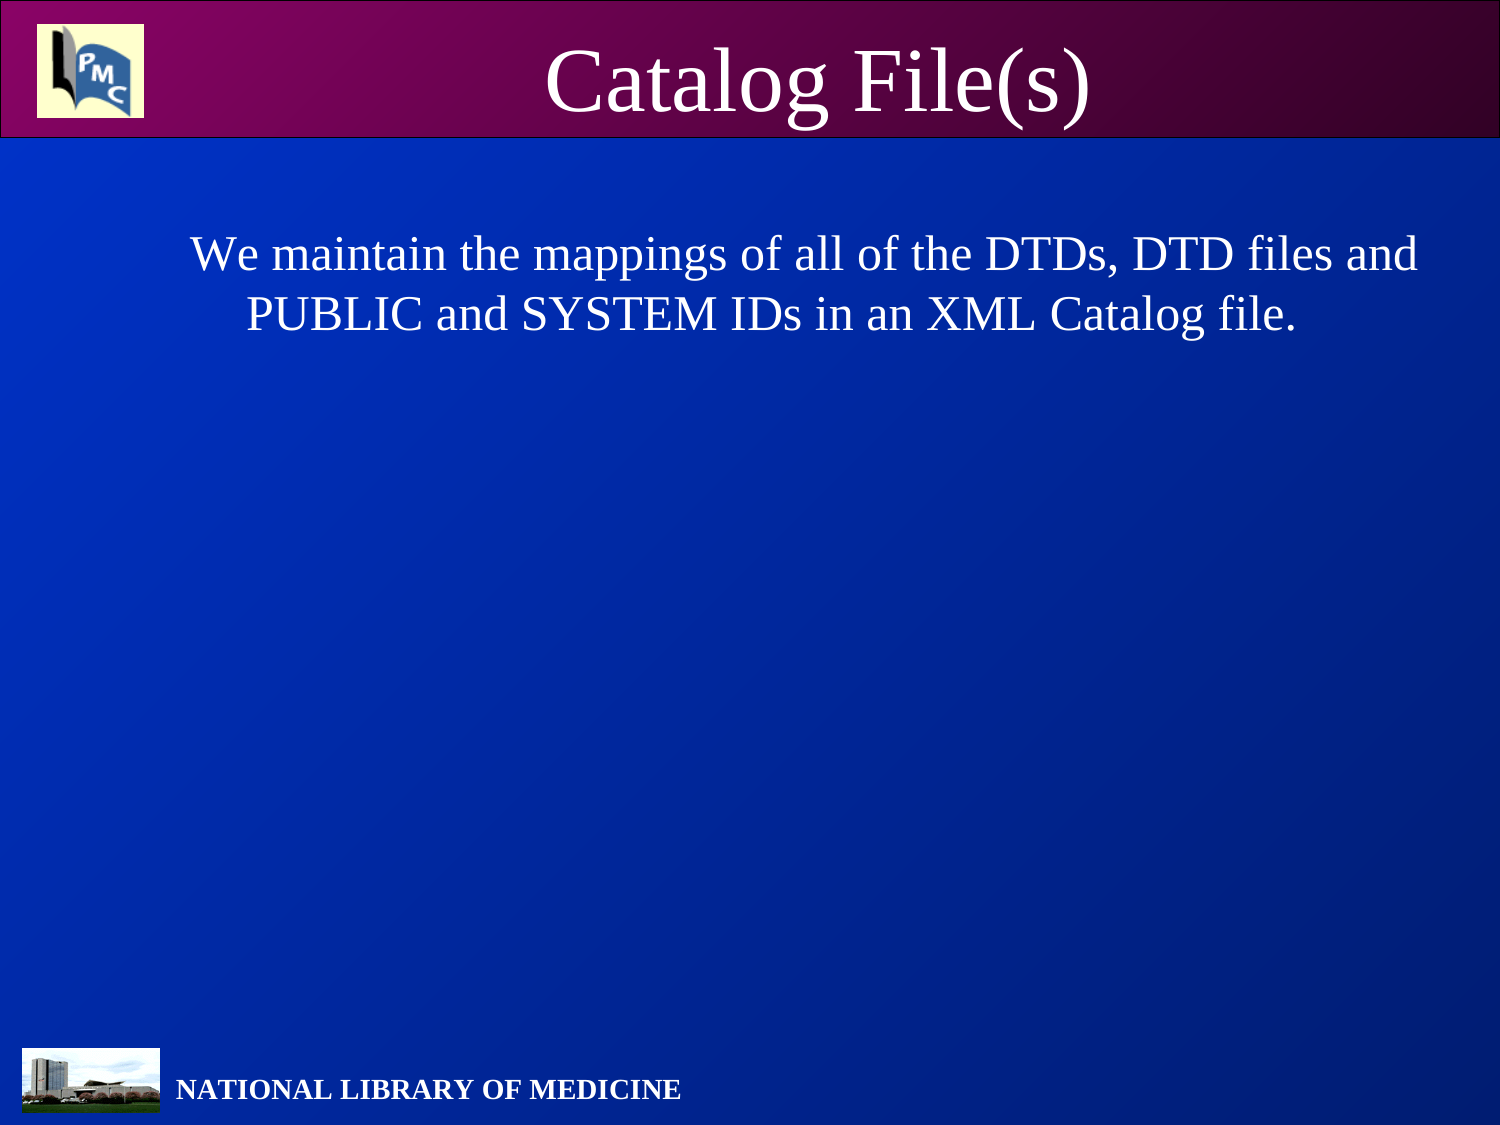

# Catalog File(s)
We maintain the mappings of all of the DTDs, DTD files and PUBLIC and SYSTEM IDs in an XML Catalog file.